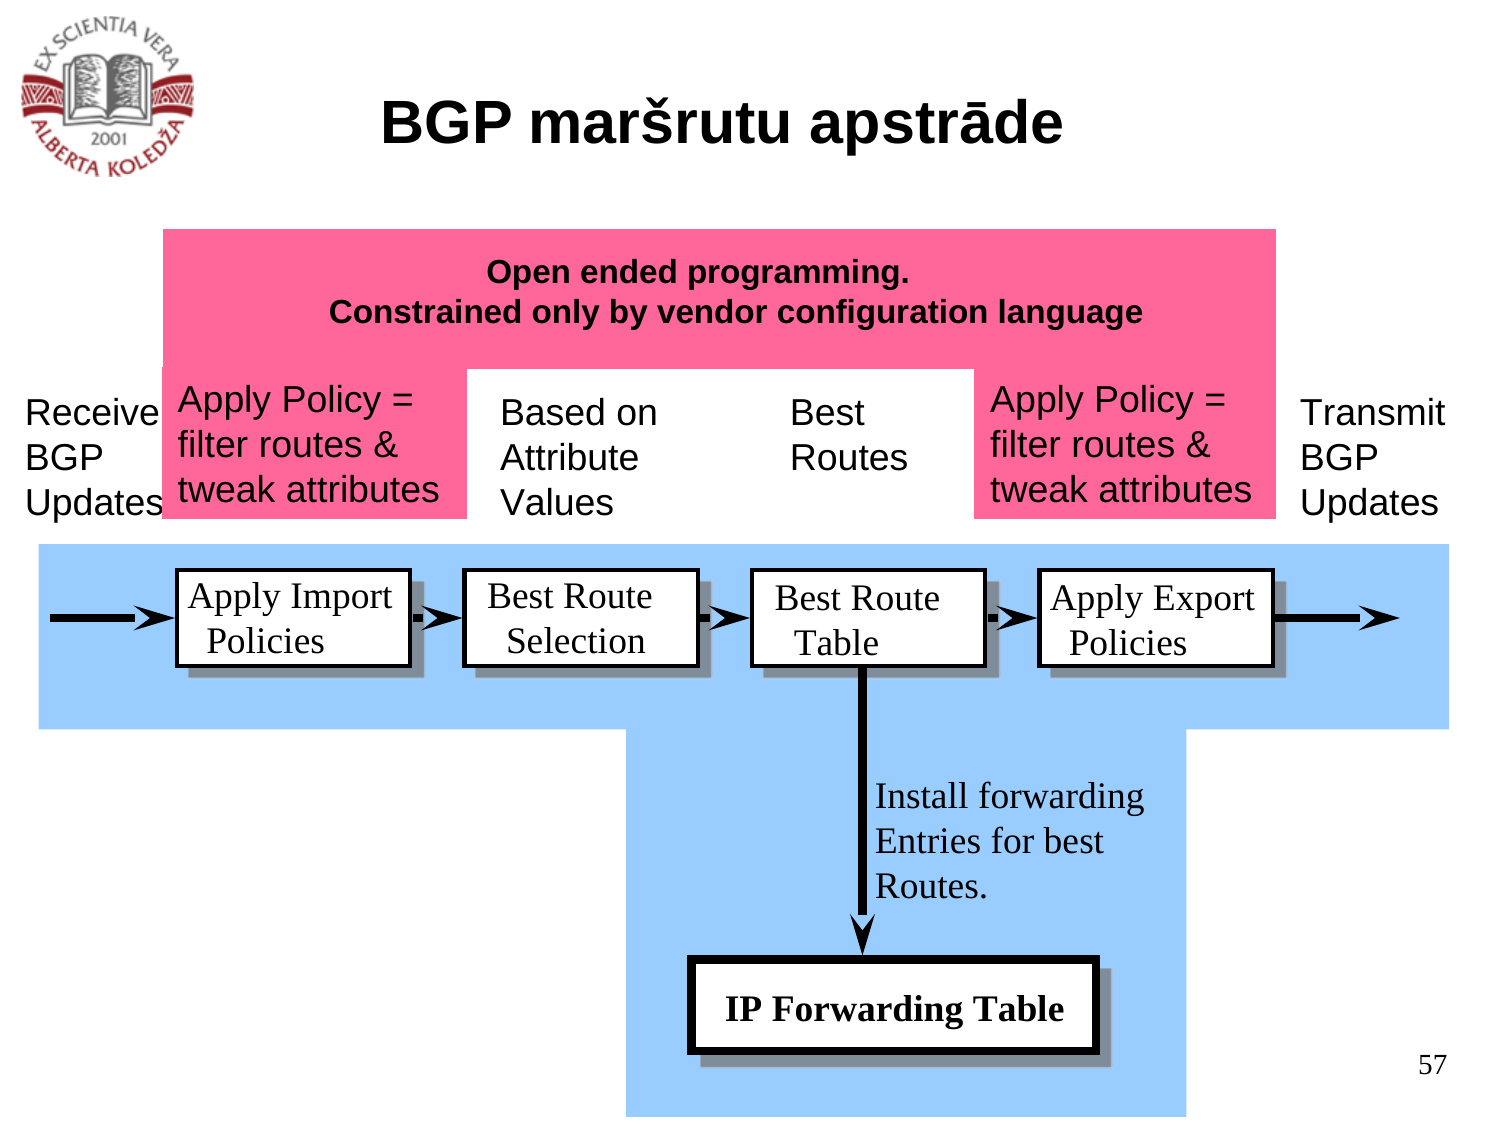

# BGP maršrutu apstrāde
 Open ended programming.
Constrained only by vendor configuration language
Apply Policy =
filter routes &
tweak attributes
Apply Policy =
filter routes &
tweak attributes
Receive
BGP
Updates
Based on
Attribute
Values
Best
Routes
Transmit
BGP
Updates
Apply Import
 Policies
Best Route
 Selection
Best Route
 Table
Apply Export
 Policies
Install forwarding
Entries for best
Routes.
IP Forwarding Table